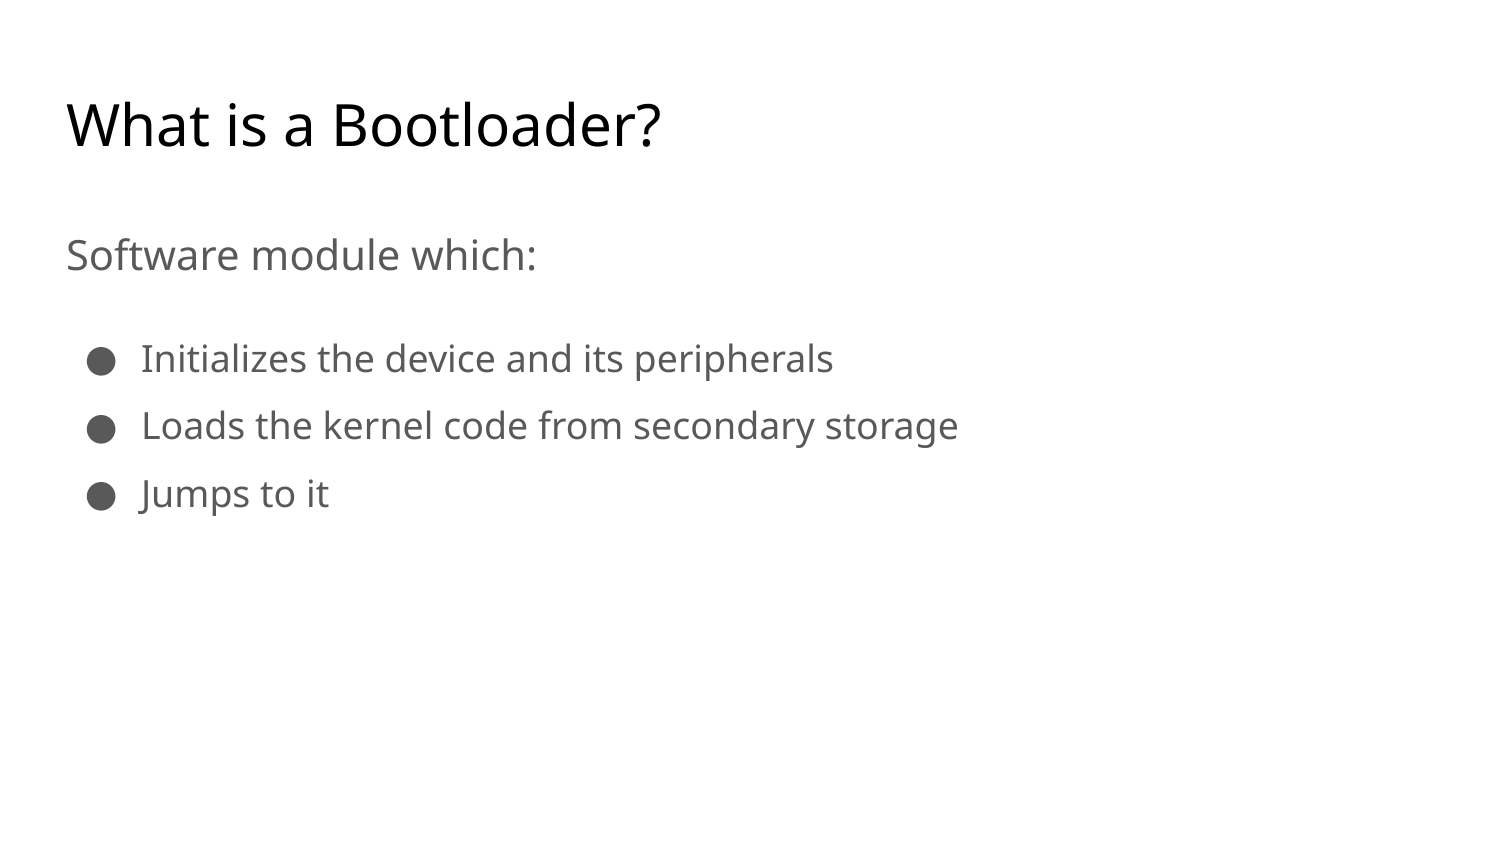

# What is a Bootloader?
Software module which:
Initializes the device and its peripherals
Loads the kernel code from secondary storage
Jumps to it